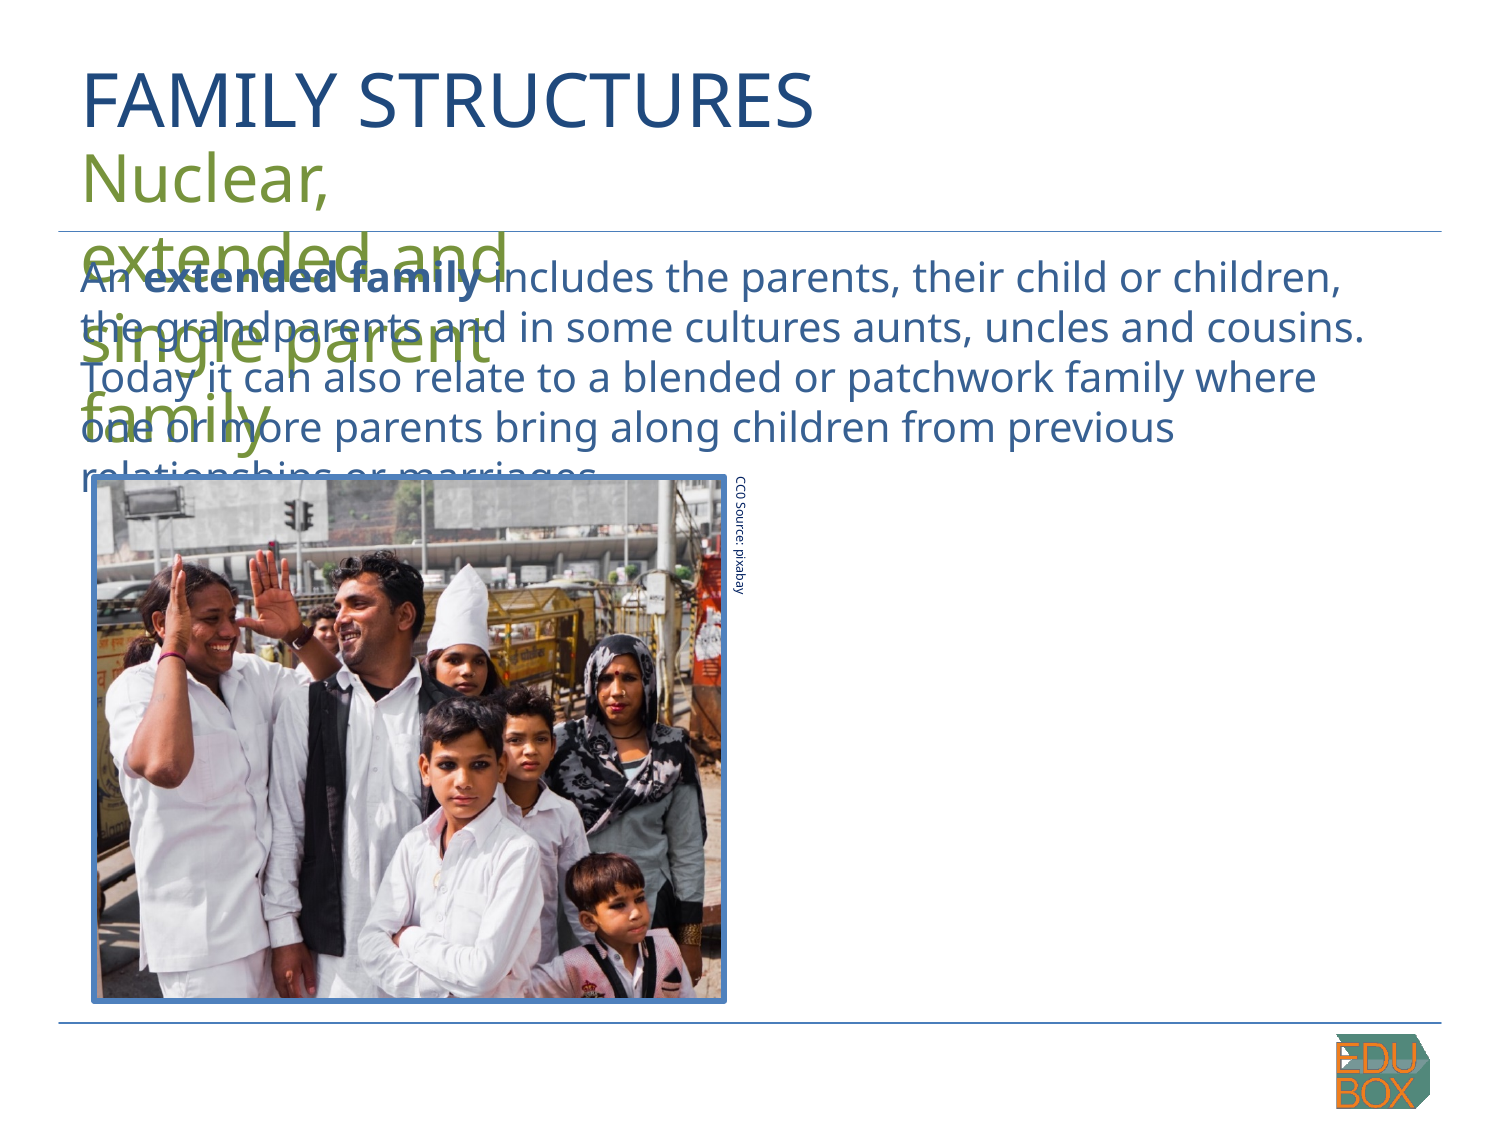

# FAMILY STRUCTURES
Nuclear, extended and single parent family
An extended family includes the parents, their child or children, the grandparents and in some cultures aunts, uncles and cousins. Today it can also relate to a blended or patchwork family where one or more parents bring along children from previous relationships or marriages.
CC0 Source: pixabay